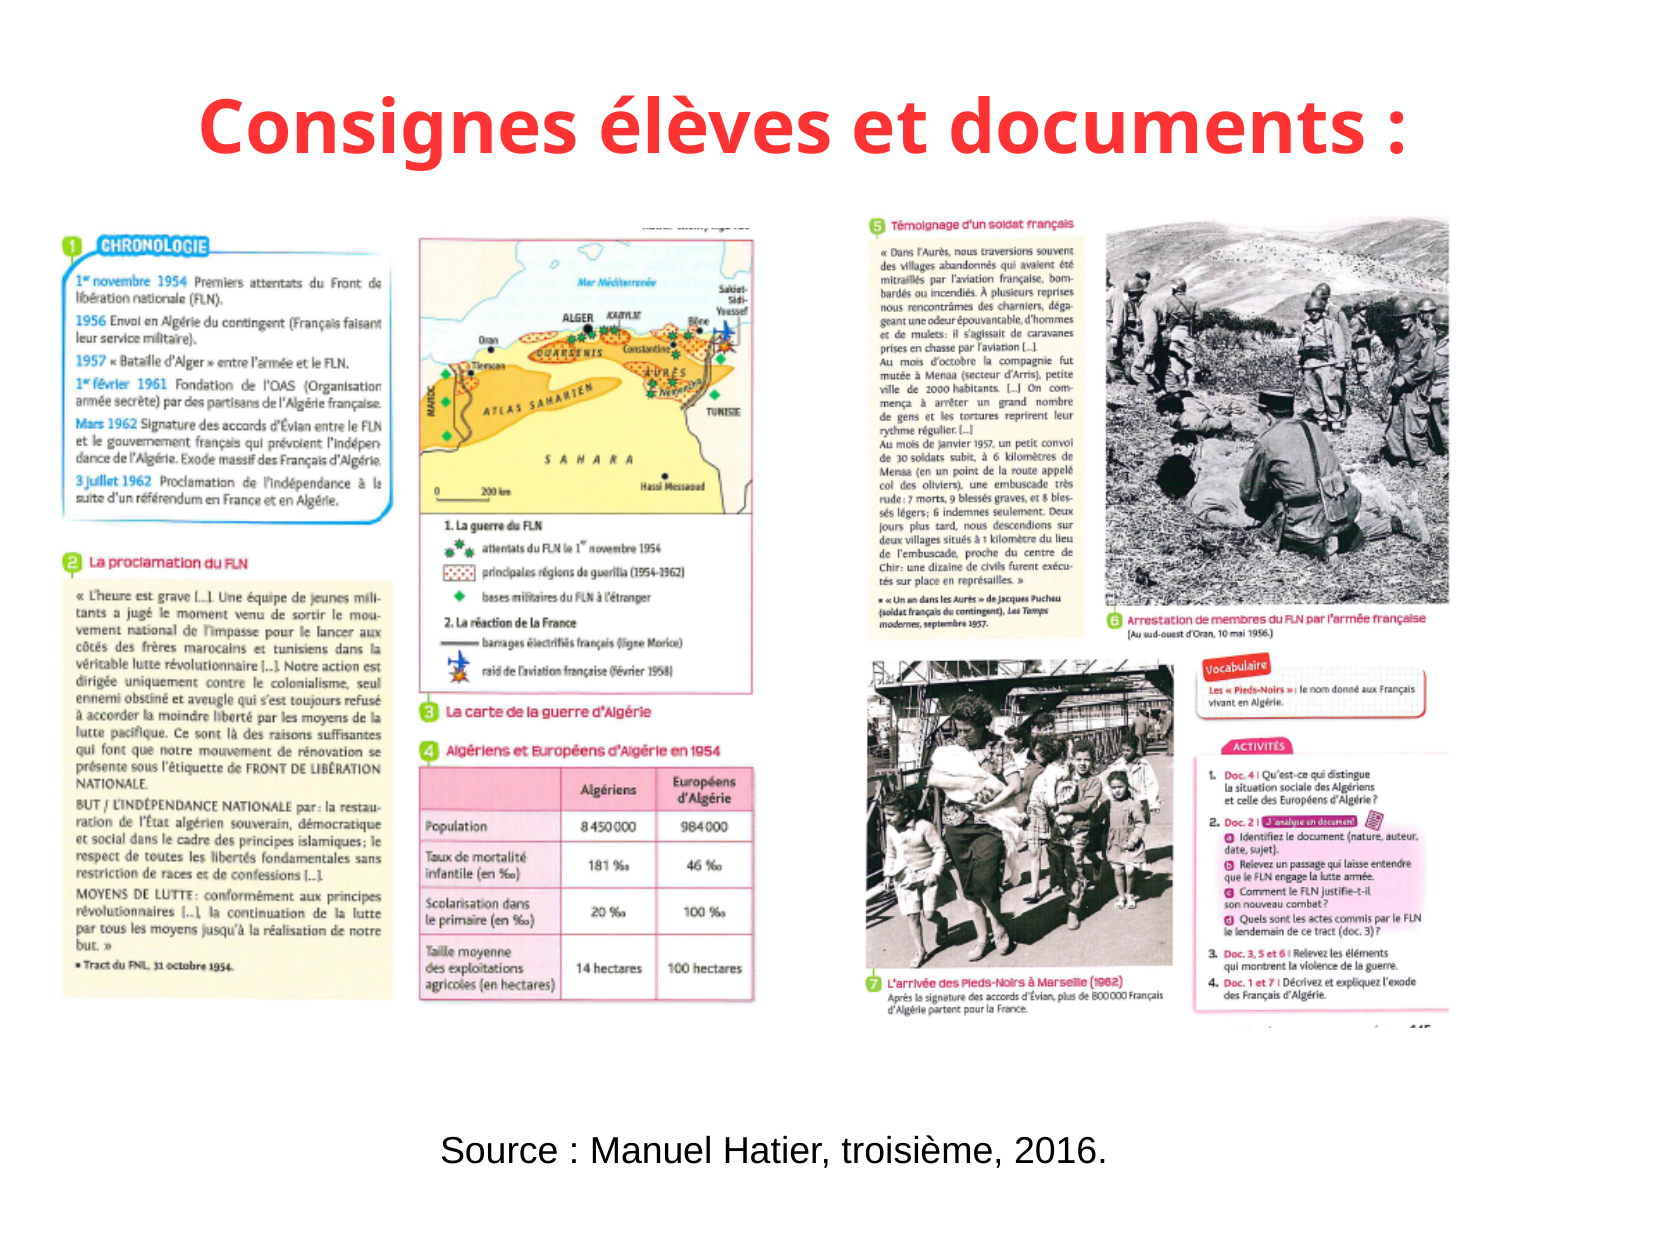

Consignes élèves et documents :
Source : Manuel Hatier, troisième, 2016.